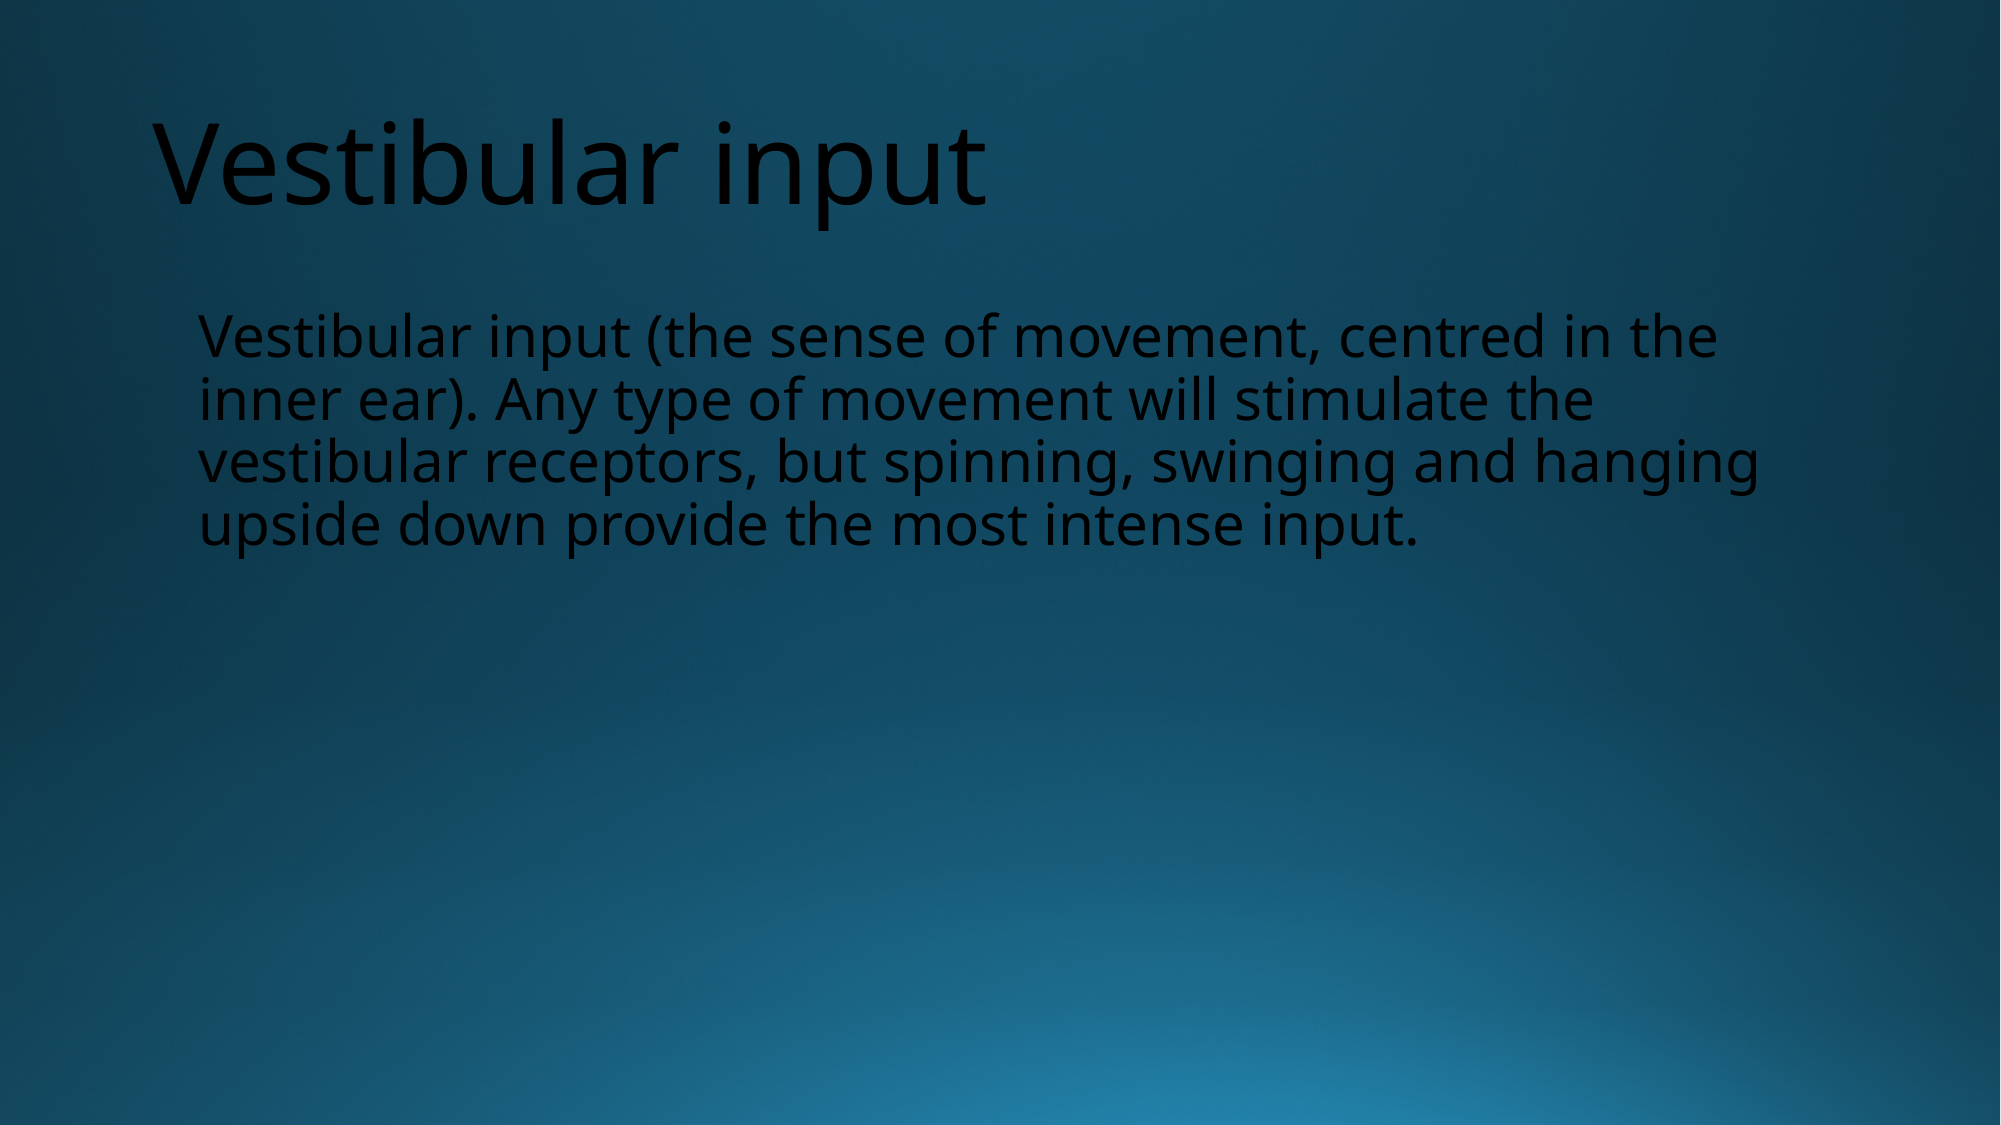

# Vestibular input
Vestibular input (the sense of movement, centred in the inner ear). Any type of movement will stimulate the vestibular receptors, but spinning, swinging and hanging upside down provide the most intense input.